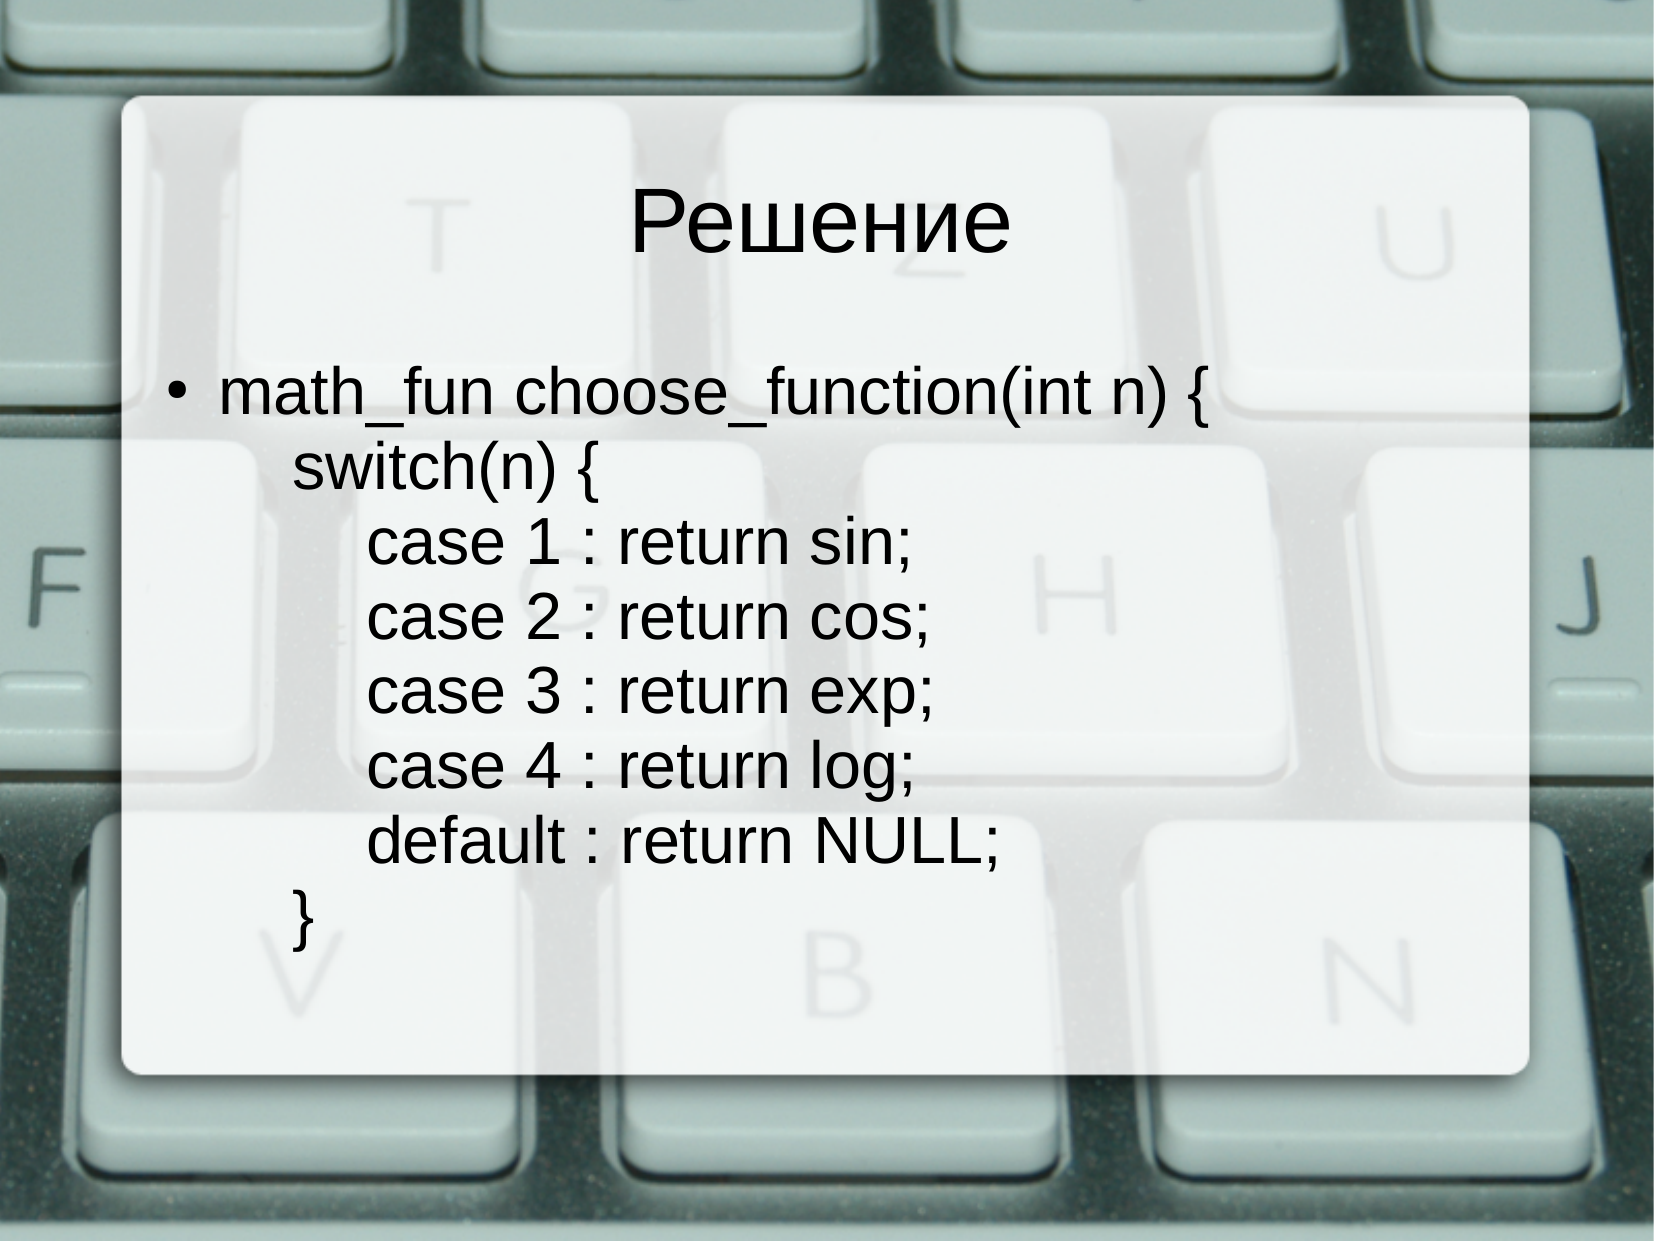

# Решение
math_fun choose_function(int n) {
	switch(n) {
		case 1 : return sin;
		case 2 : return cos;
		case 3 : return exp;
		case 4 : return log;
		default : return NULL;
	}